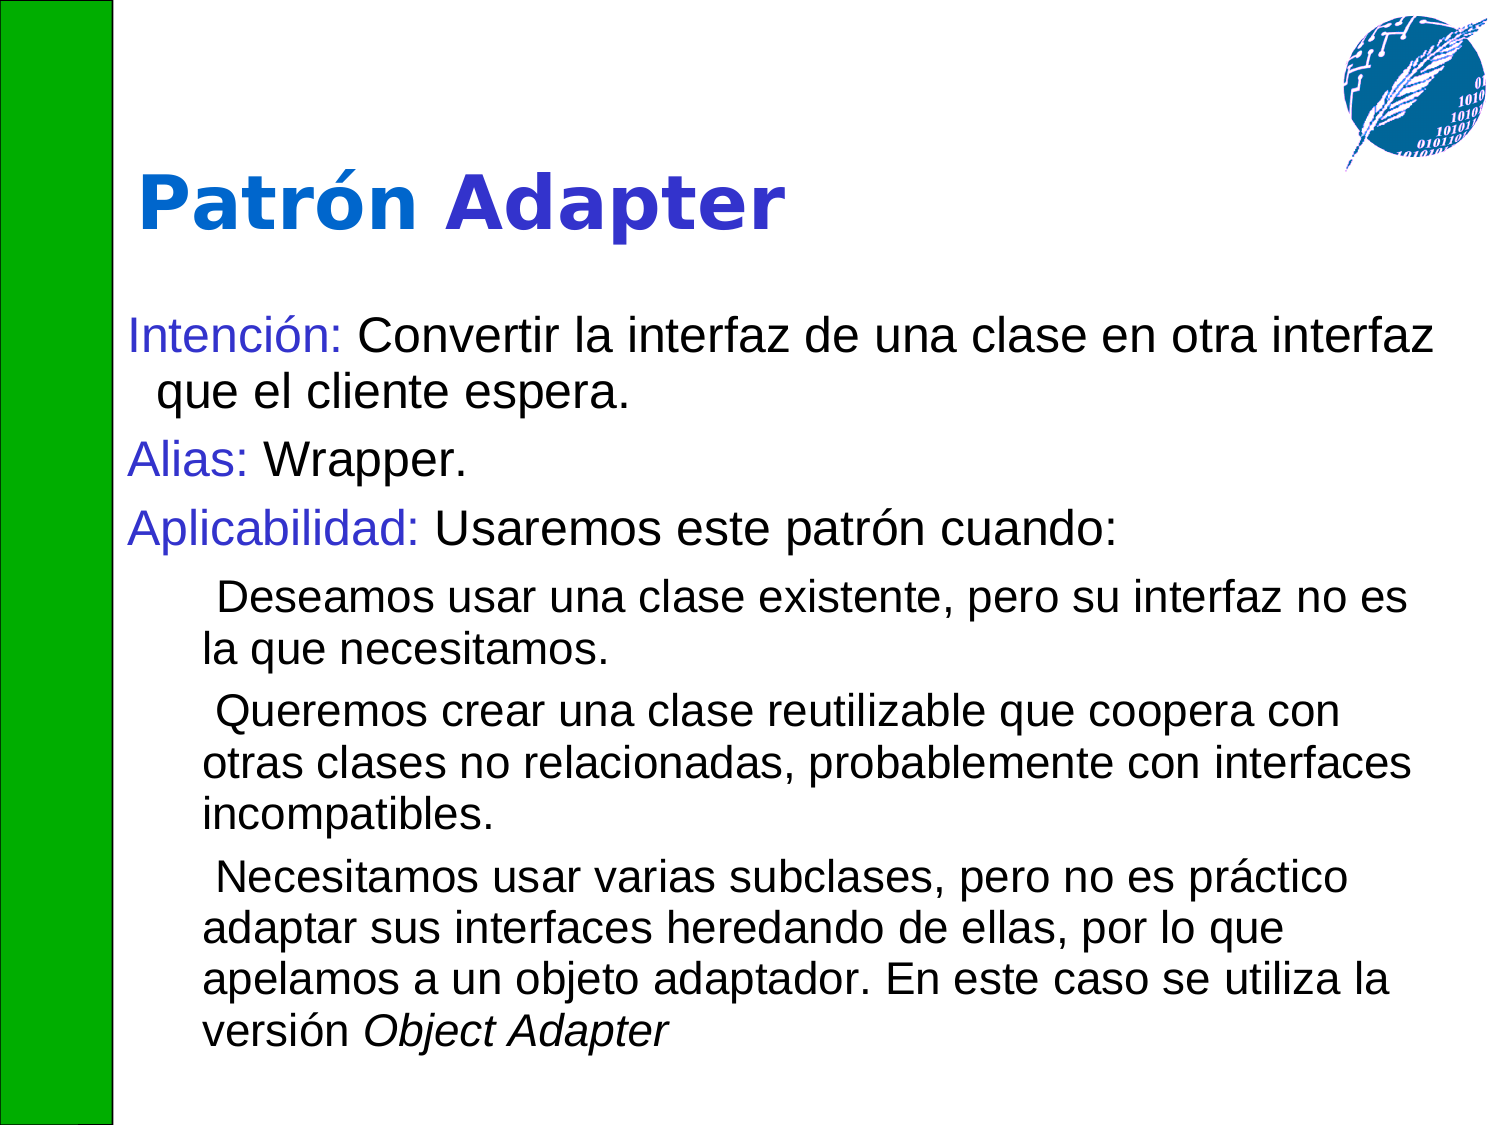

# Patrón Adapter
Intención: Convertir la interfaz de una clase en otra interfaz que el cliente espera.
Alias: Wrapper.
Aplicabilidad: Usaremos este patrón cuando:
 Deseamos usar una clase existente, pero su interfaz no es la que necesitamos.
 Queremos crear una clase reutilizable que coopera con otras clases no relacionadas, probablemente con interfaces incompatibles.
 Necesitamos usar varias subclases, pero no es práctico adaptar sus interfaces heredando de ellas, por lo que apelamos a un objeto adaptador. En este caso se utiliza la versión Object Adapter